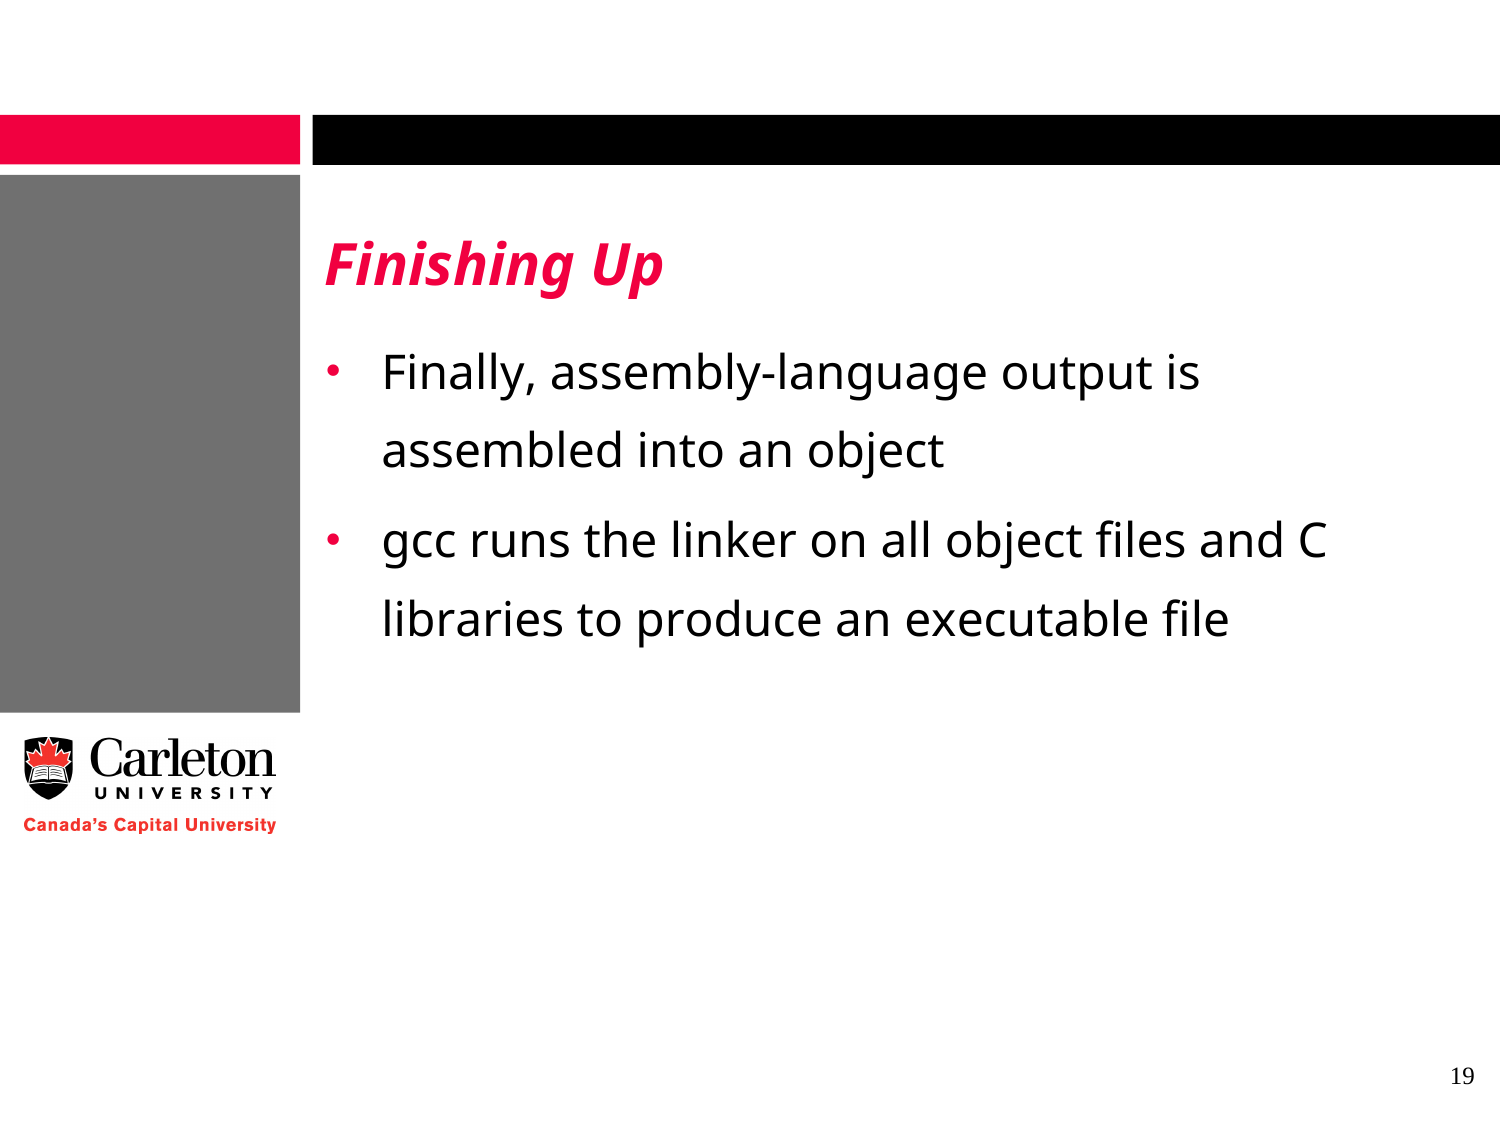

# Finishing Up
Finally, assembly-language output is assembled into an object
gcc runs the linker on all object files and C libraries to produce an executable file
19